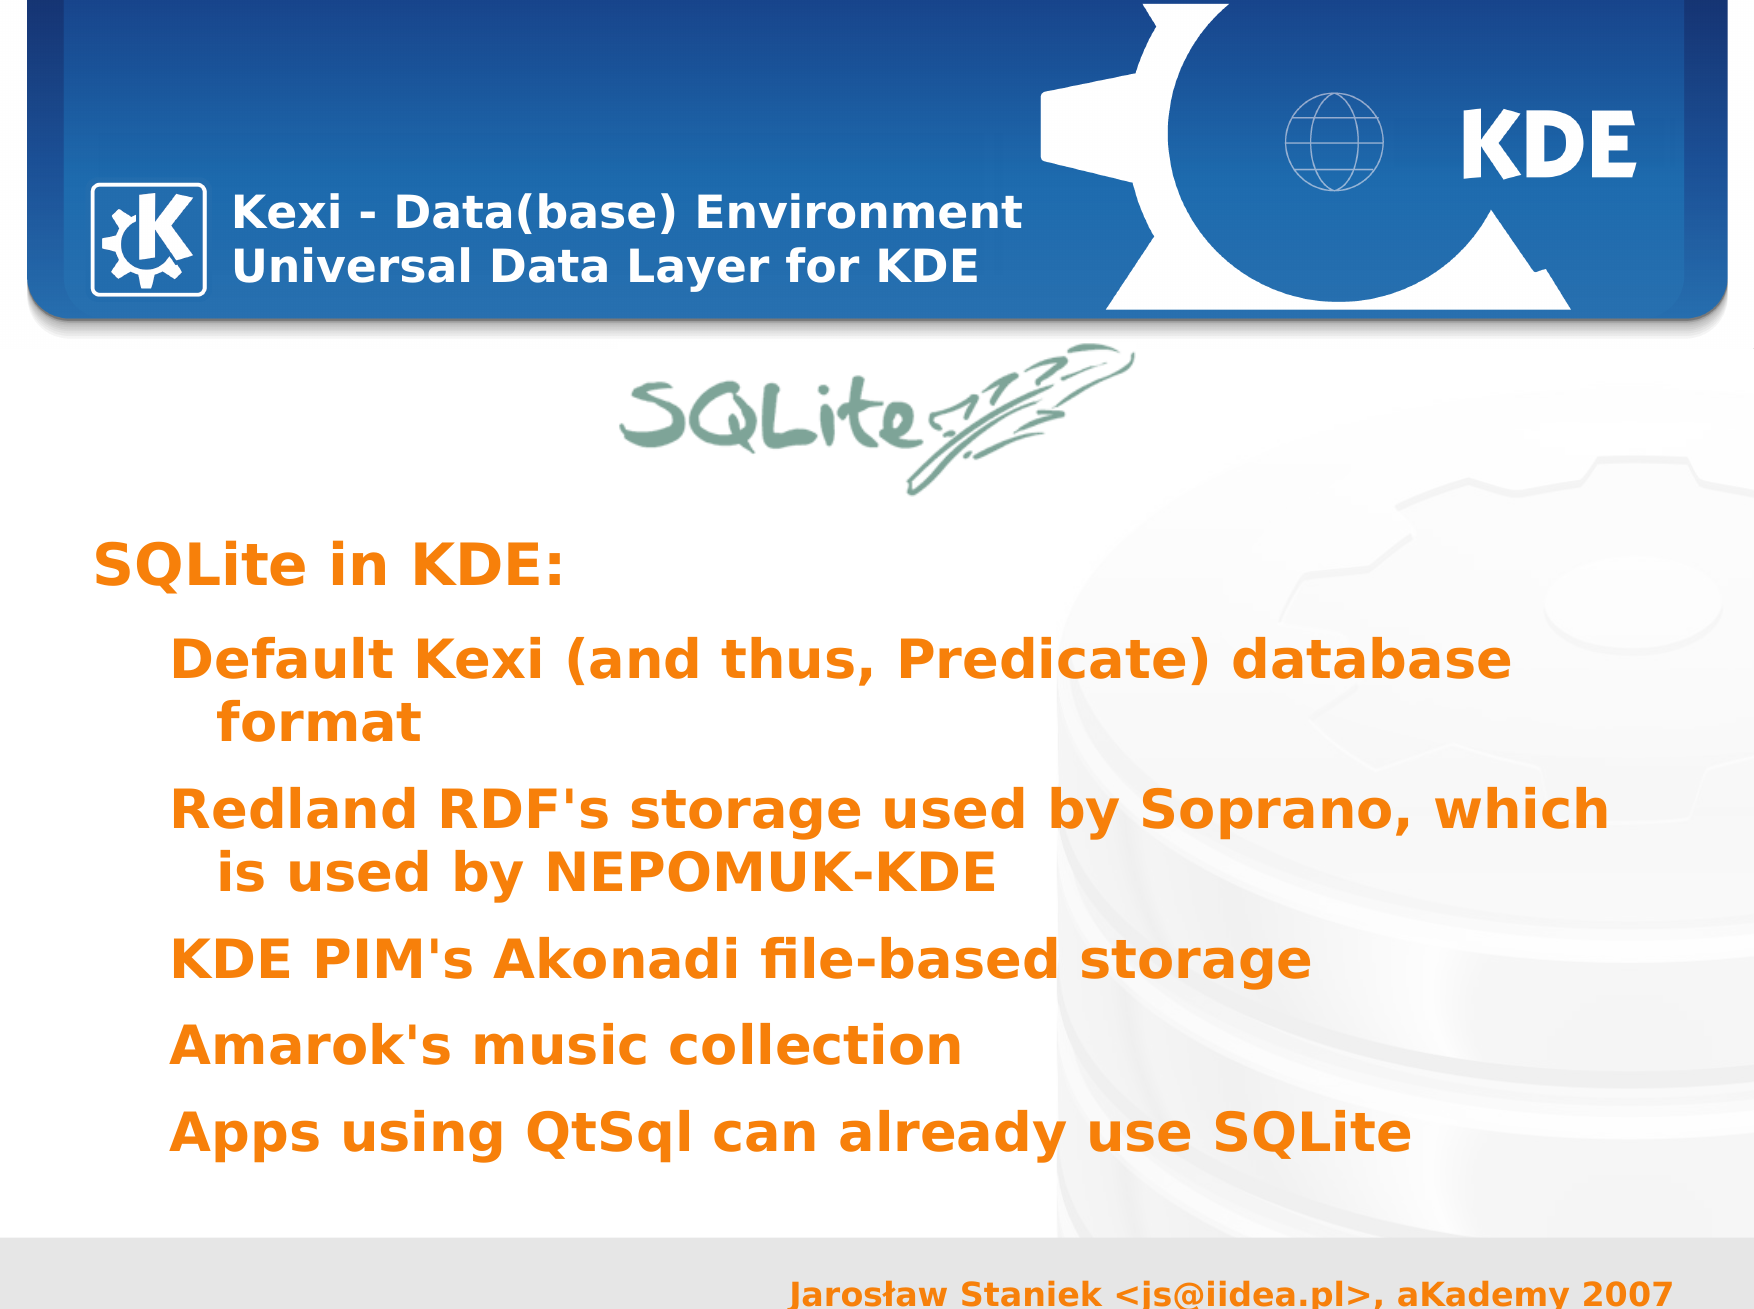

#
SQLite in KDE:
Default Kexi (and thus, Predicate) database format
Redland RDF's storage used by Soprano, which is used by NEPOMUK-KDE
KDE PIM's Akonadi file-based storage
Amarok's music collection
Apps using QtSql can already use SQLite